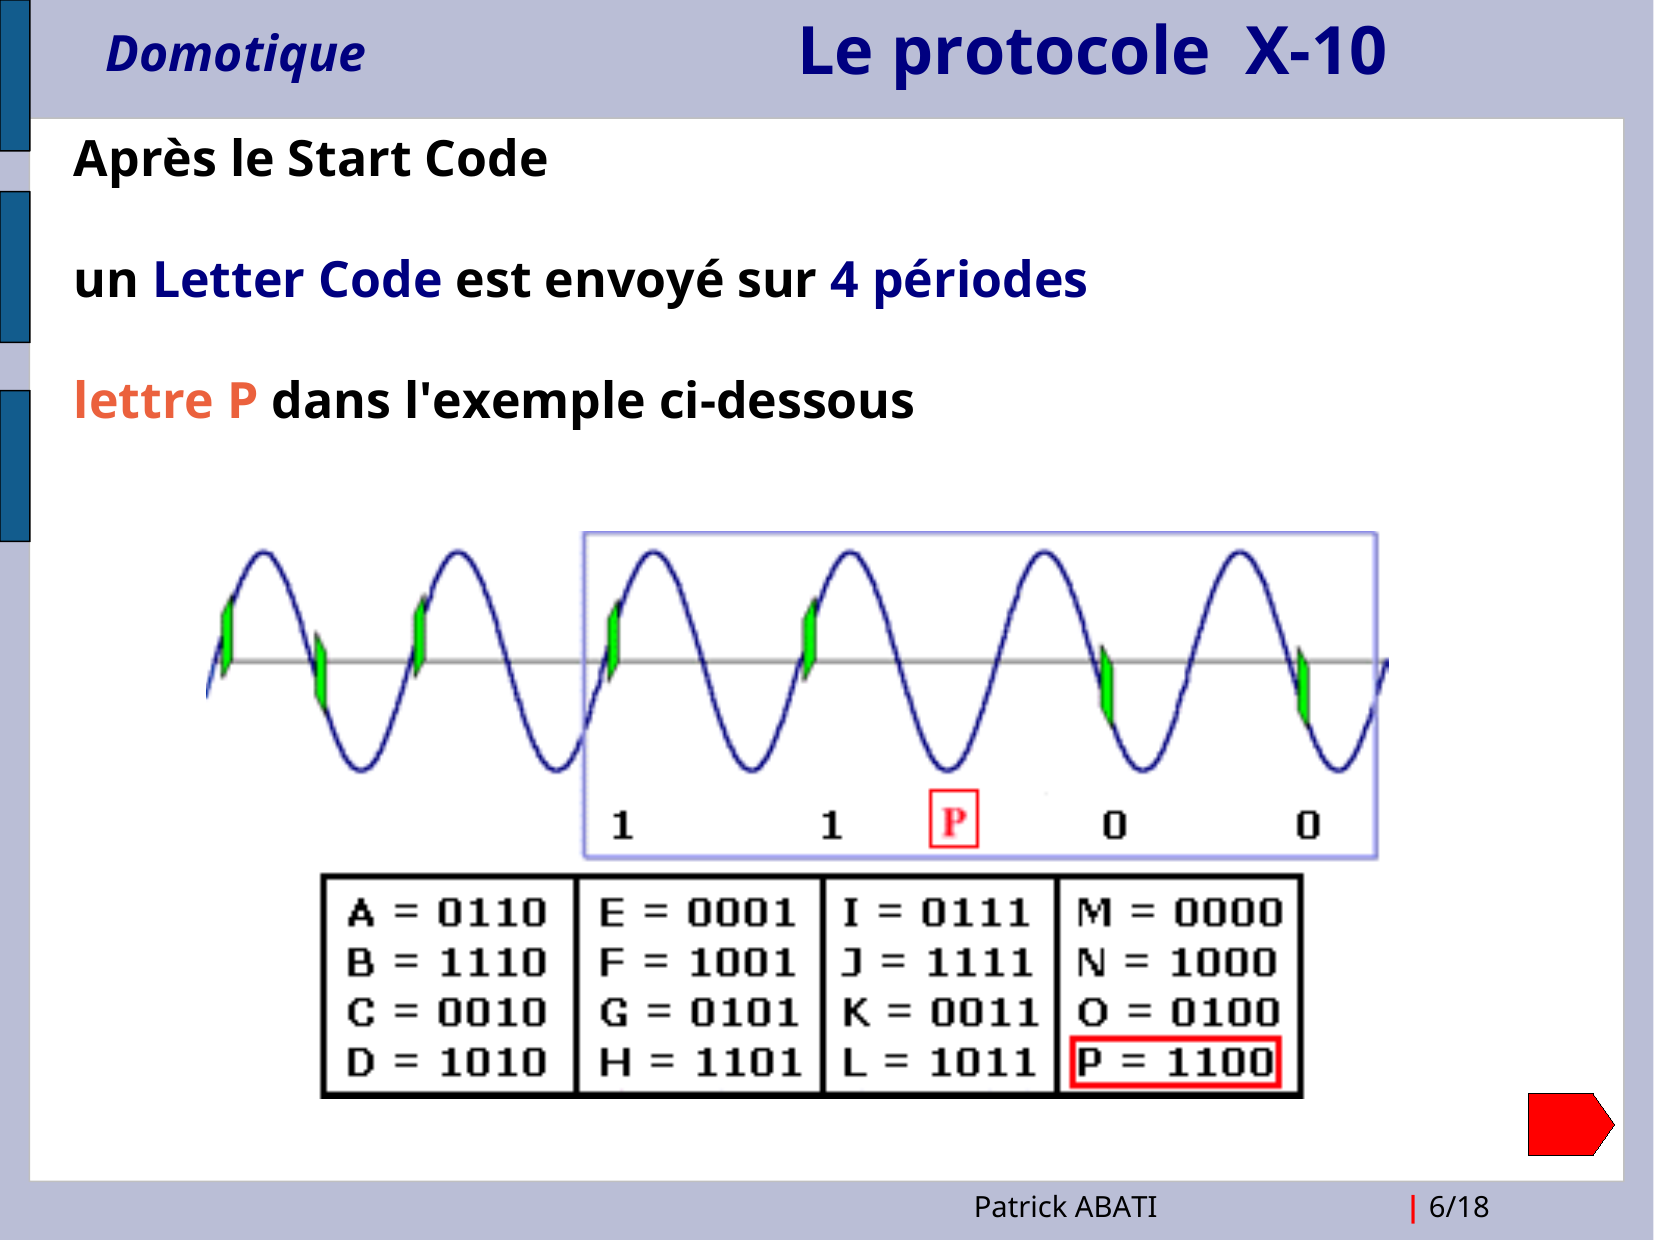

Après le Start Code
un Letter Code est envoyé sur 4 périodes
lettre P dans l'exemple ci-dessous